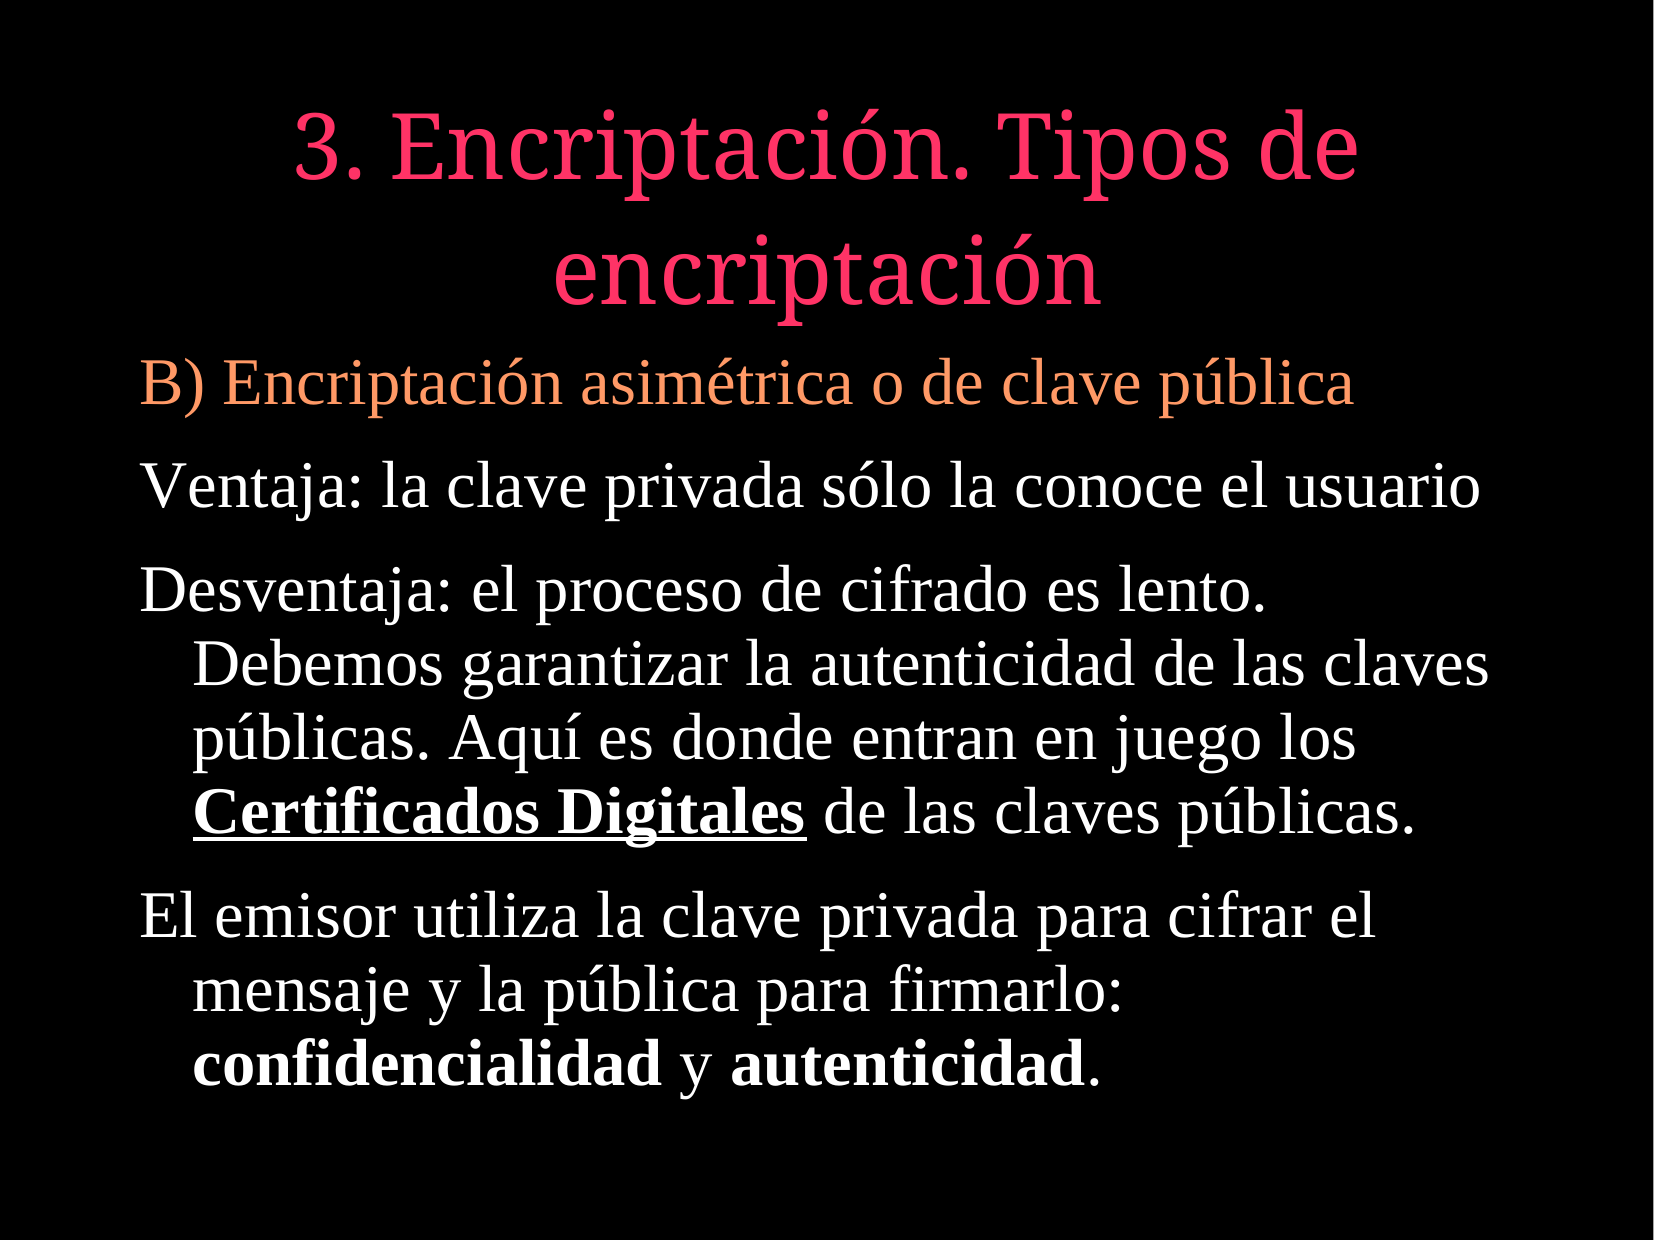

# 3. Encriptación. Tipos de encriptación
B) Encriptación asimétrica o de clave pública
Ventaja: la clave privada sólo la conoce el usuario
Desventaja: el proceso de cifrado es lento. Debemos garantizar la autenticidad de las claves públicas. Aquí es donde entran en juego los Certificados Digitales de las claves públicas.
El emisor utiliza la clave privada para cifrar el mensaje y la pública para firmarlo: confidencialidad y autenticidad.